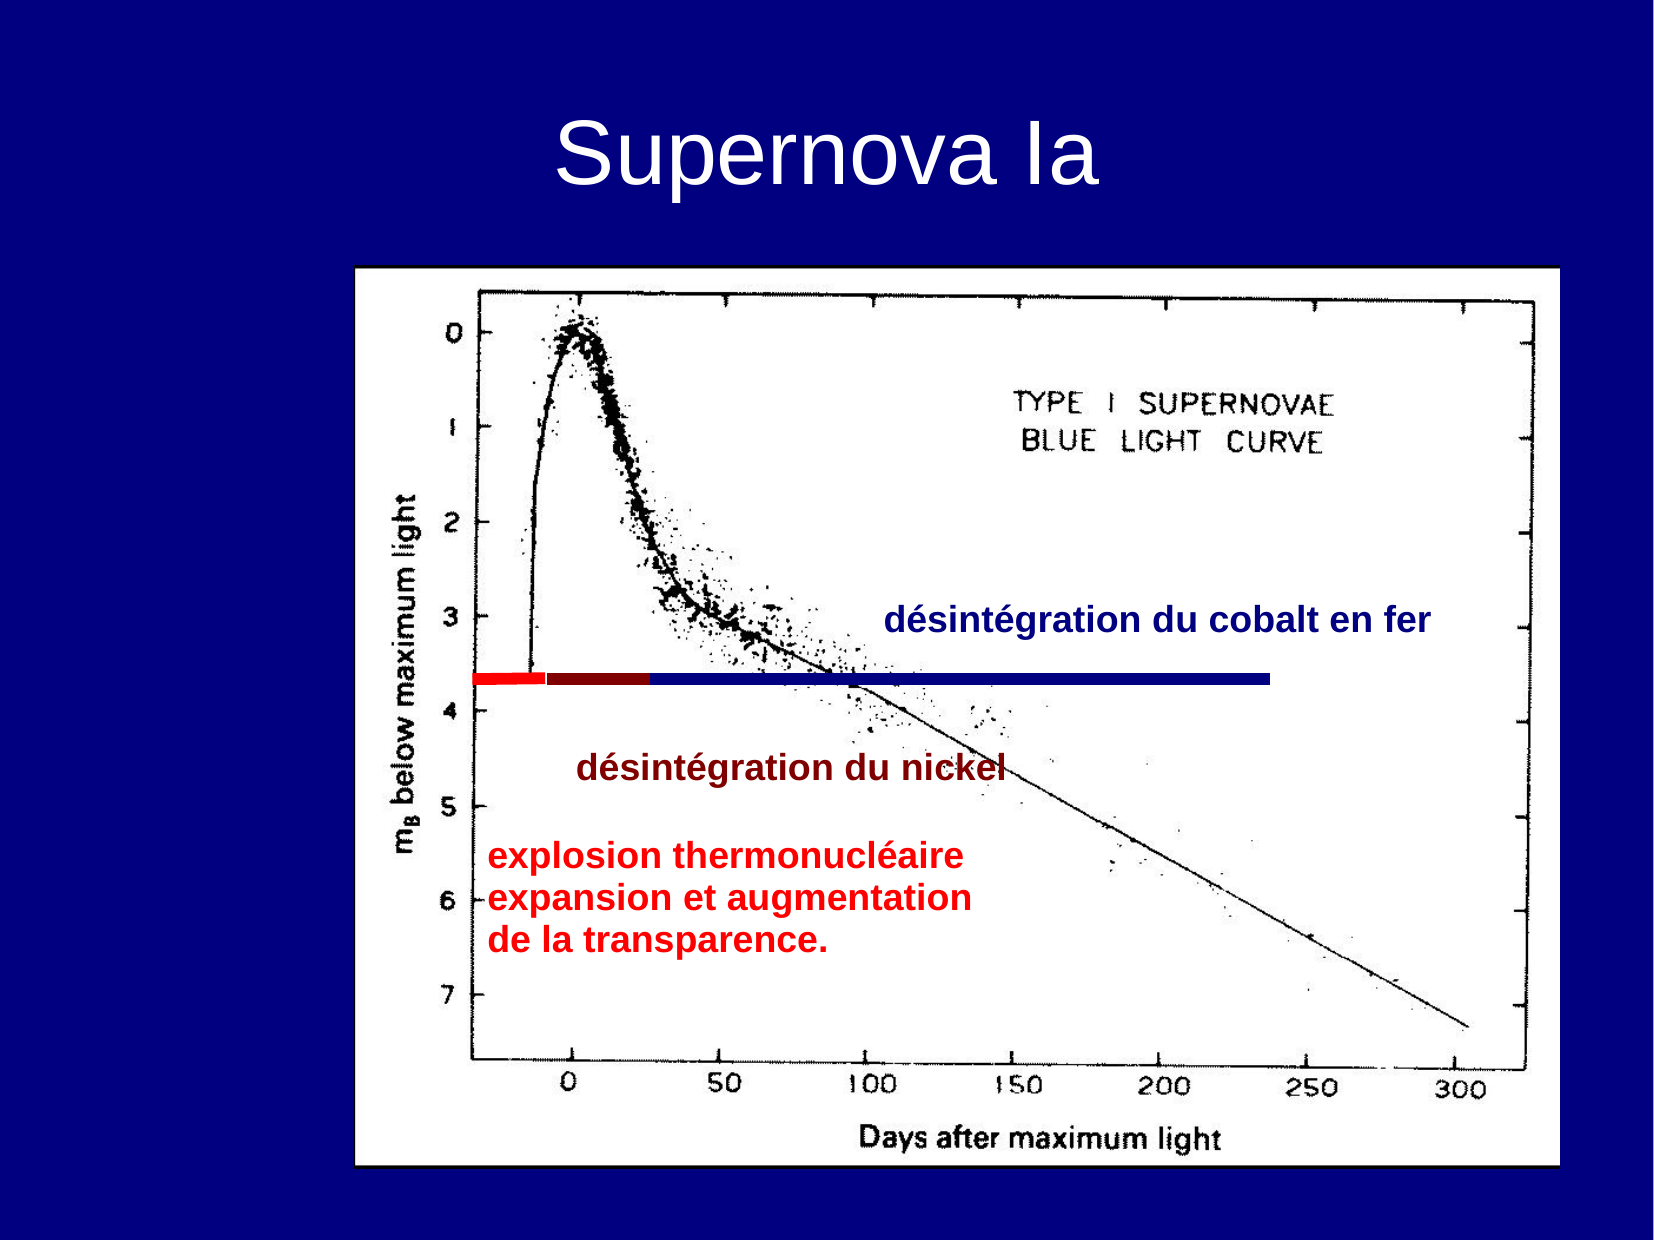

# Supernova Ia
désintégration du cobalt en fer
désintégration du nickel
explosion thermonucléaire
expansion et augmentation
de la transparence.